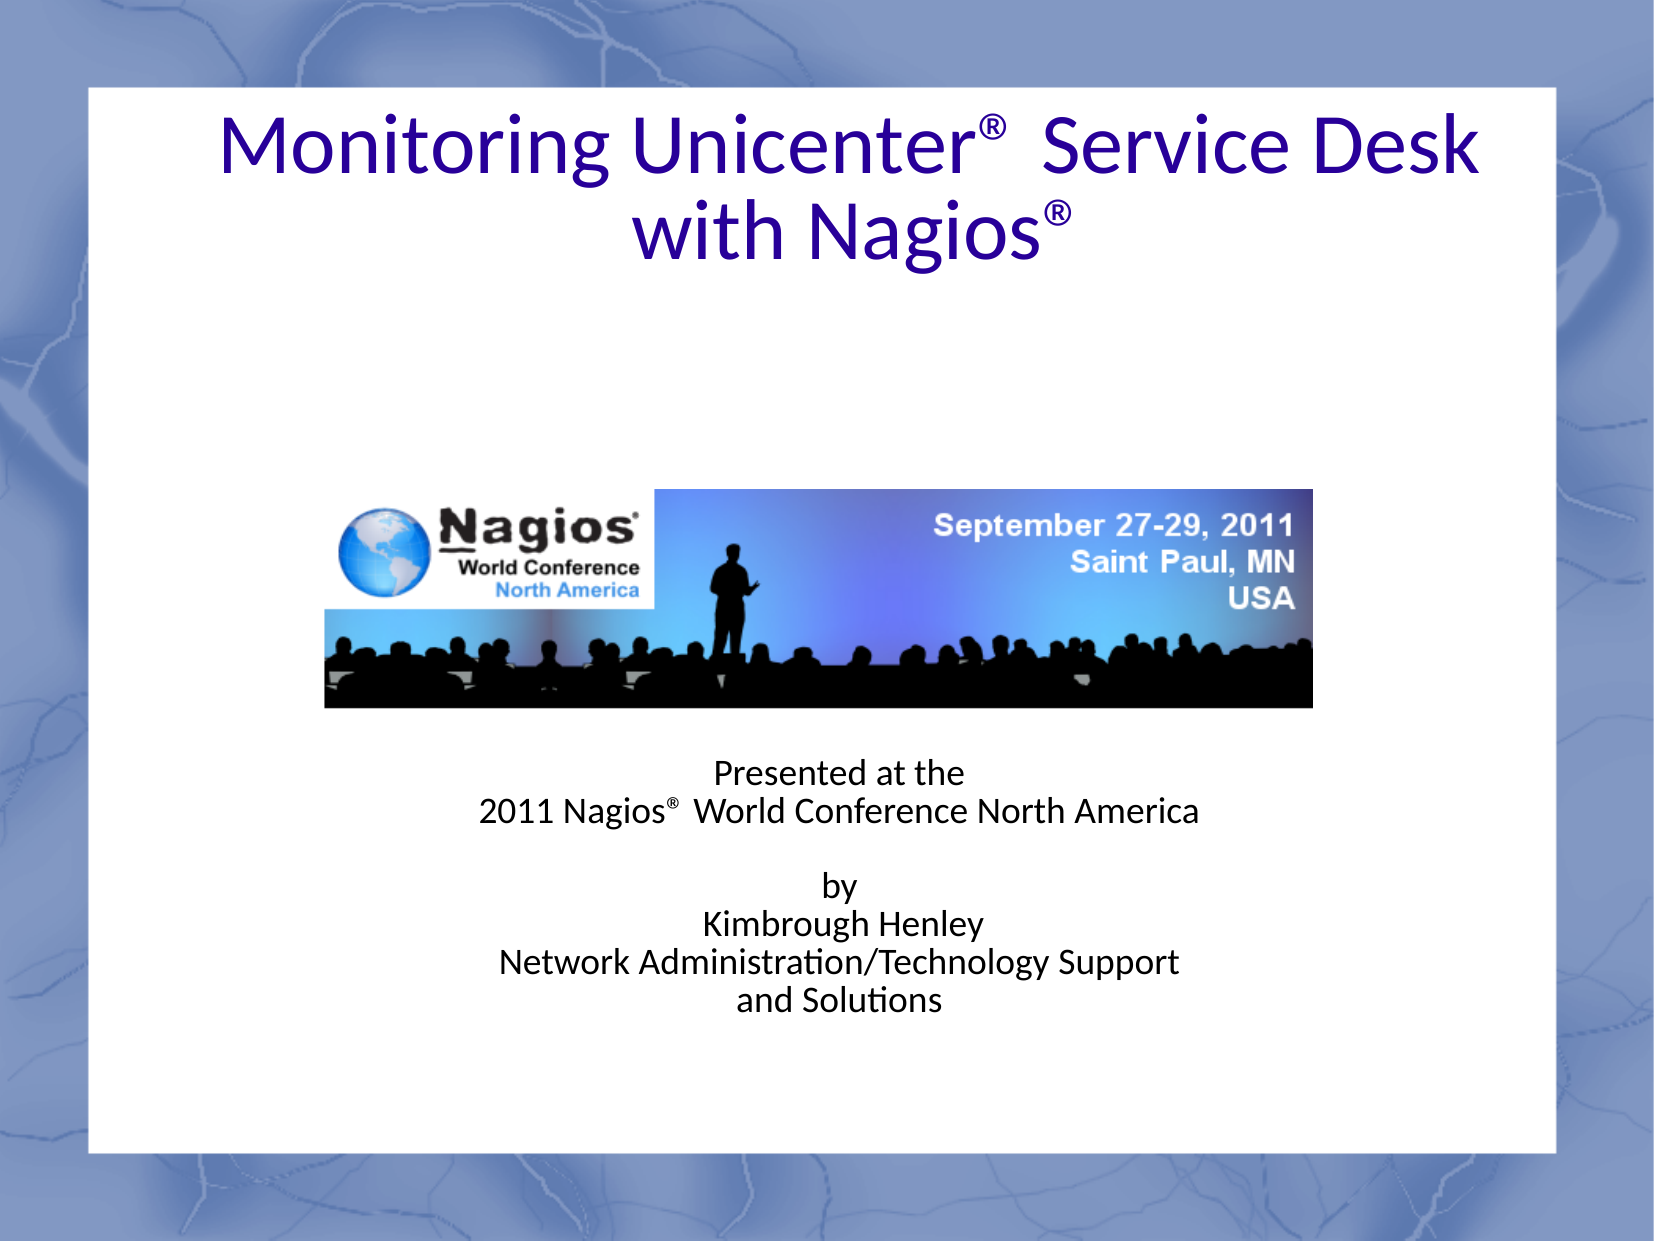

# Monitoring Unicenter® Service Desk with Nagios®
Presented at the
2011 Nagios® World Conference North America
by
Kimbrough Henley
Network Administration/Technology Support
and Solutions